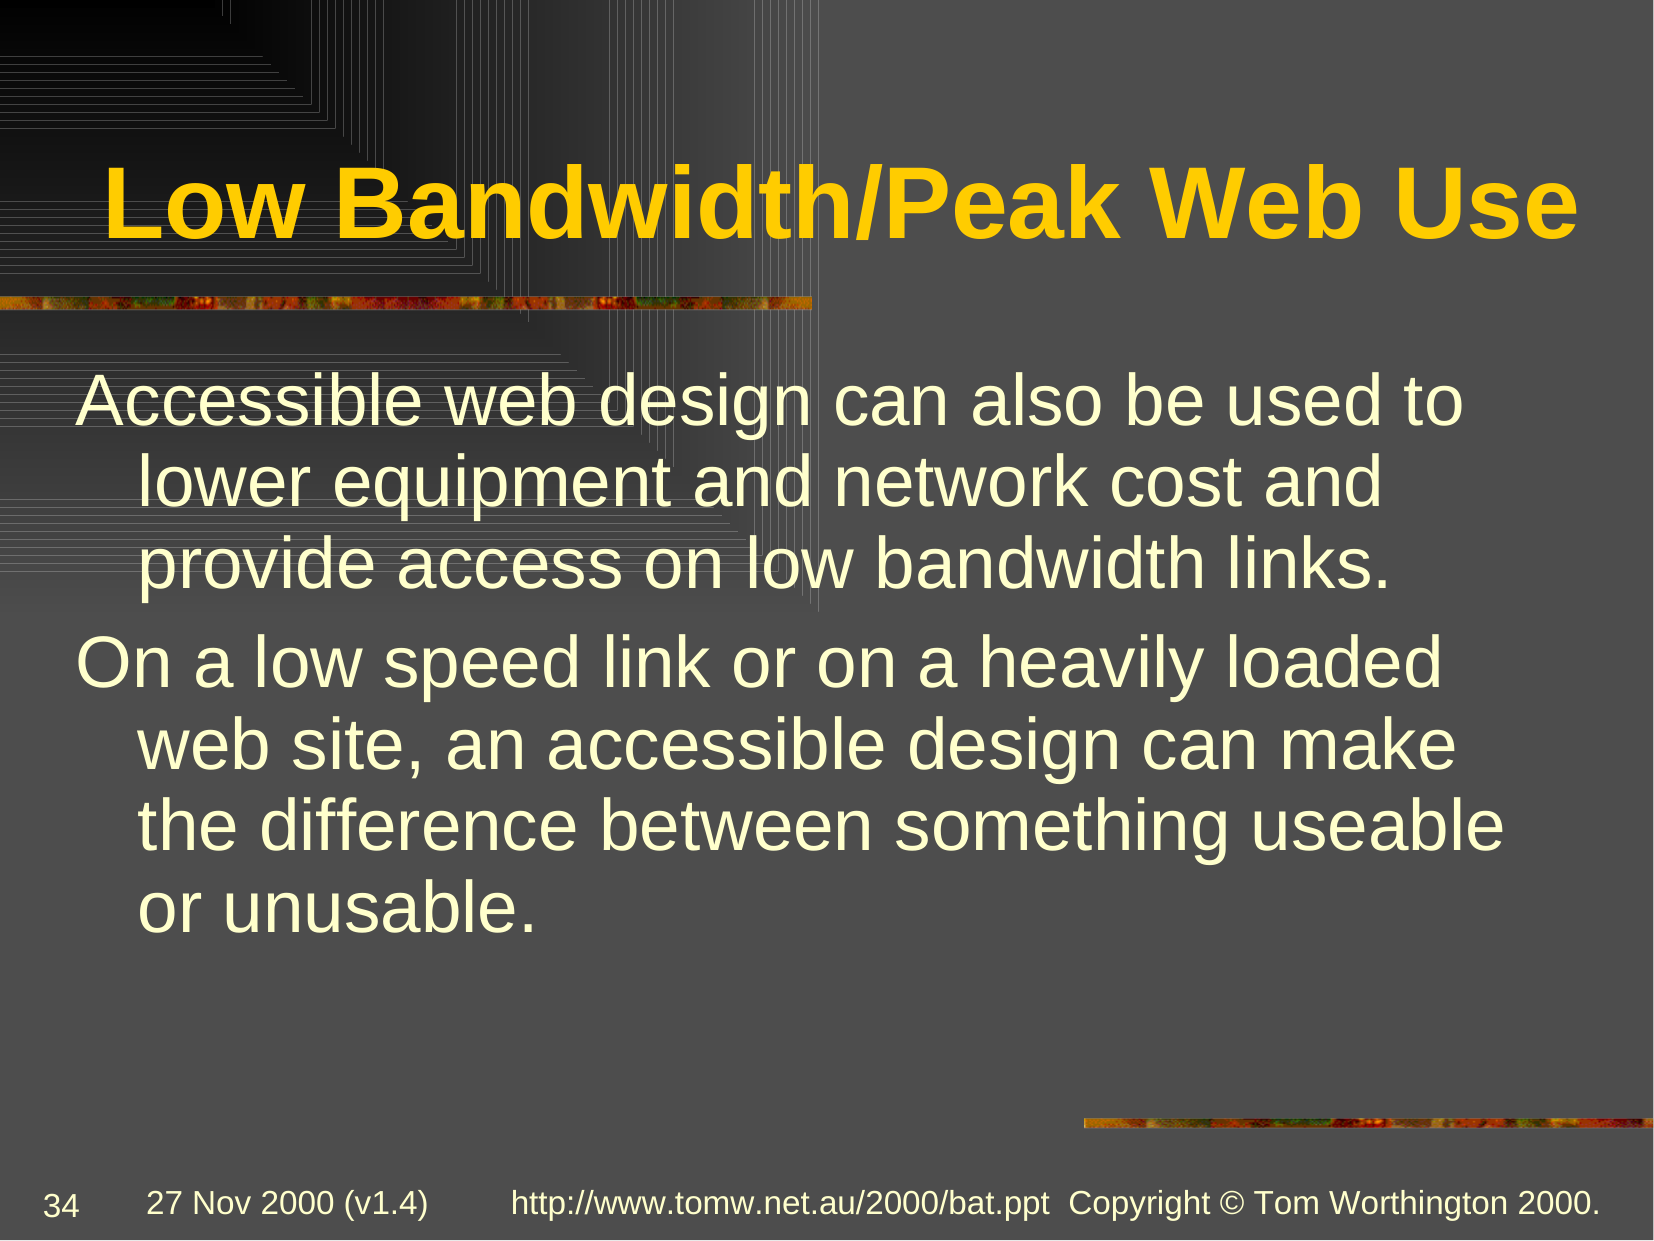

# Low Bandwidth/Peak Web Use
Accessible web design can also be used to lower equipment and network cost and provide access on low bandwidth links.
On a low speed link or on a heavily loaded web site, an accessible design can make the difference between something useable or unusable.
27 Nov 2000 (v1.4)
http://www.tomw.net.au/2000/bat.ppt Copyright © Tom Worthington 2000.
34